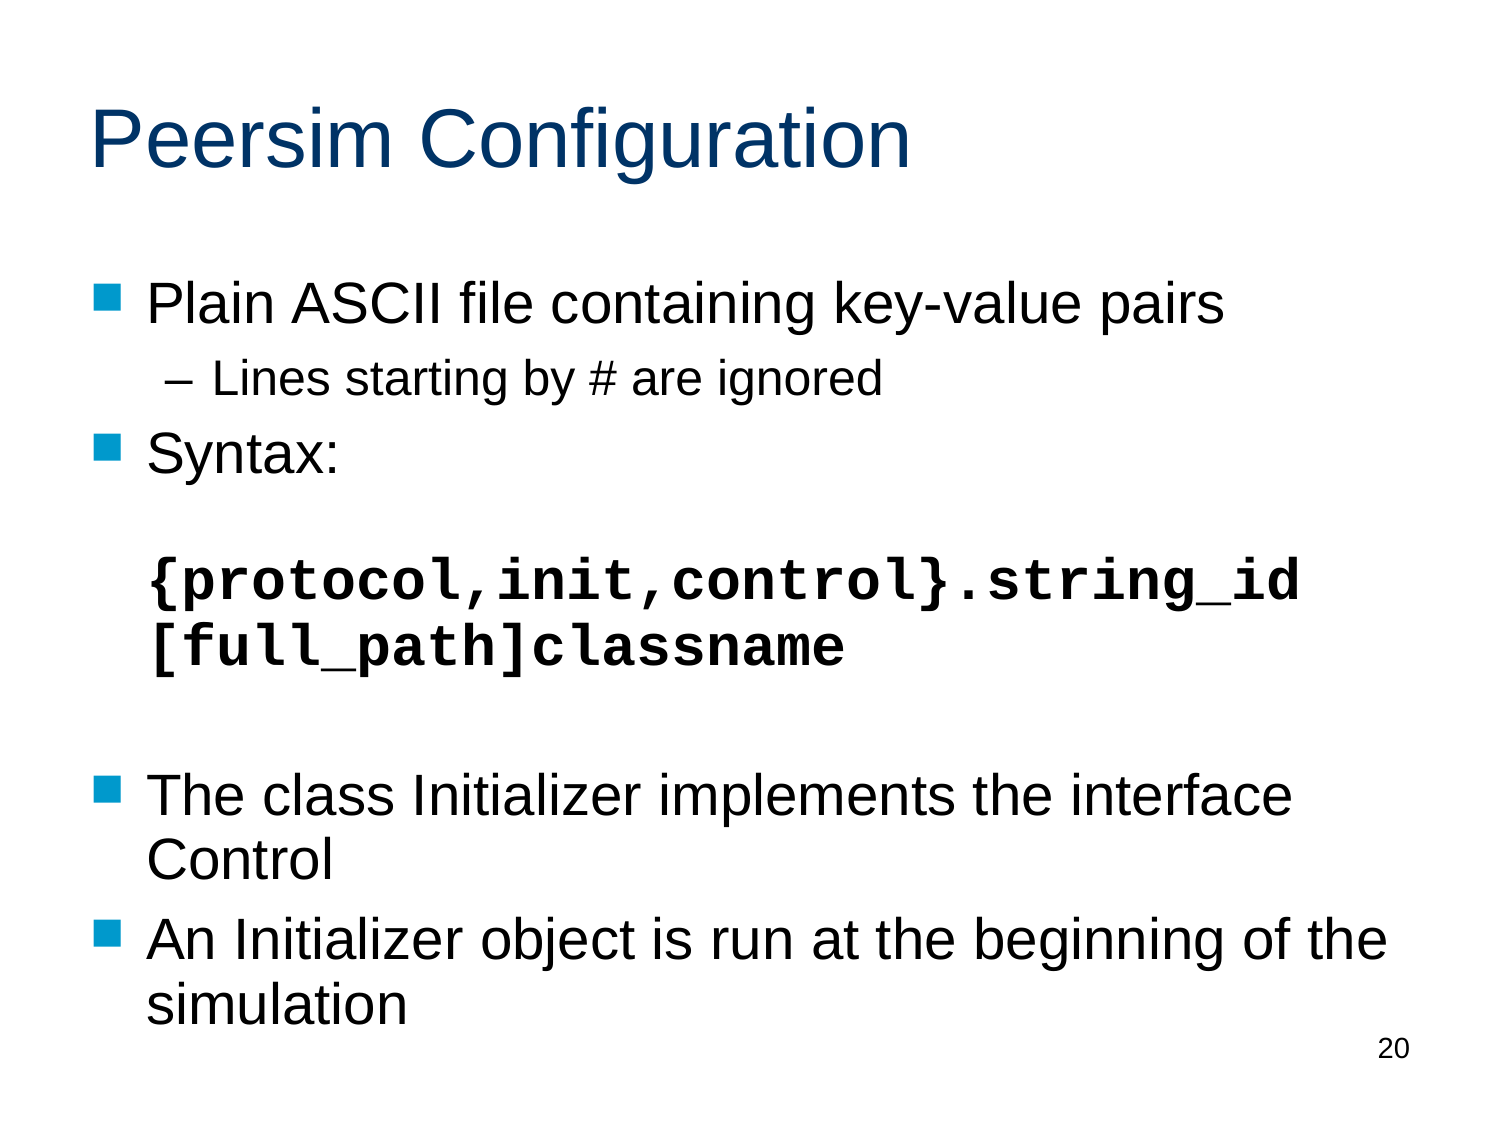

# Peersim Configuration
Plain ASCII file containing key-value pairs
Lines starting by # are ignored
Syntax:
{protocol,init,control}.string_id [full_path]classname
The class Initializer implements the interface Control
An Initializer object is run at the beginning of the simulation
20